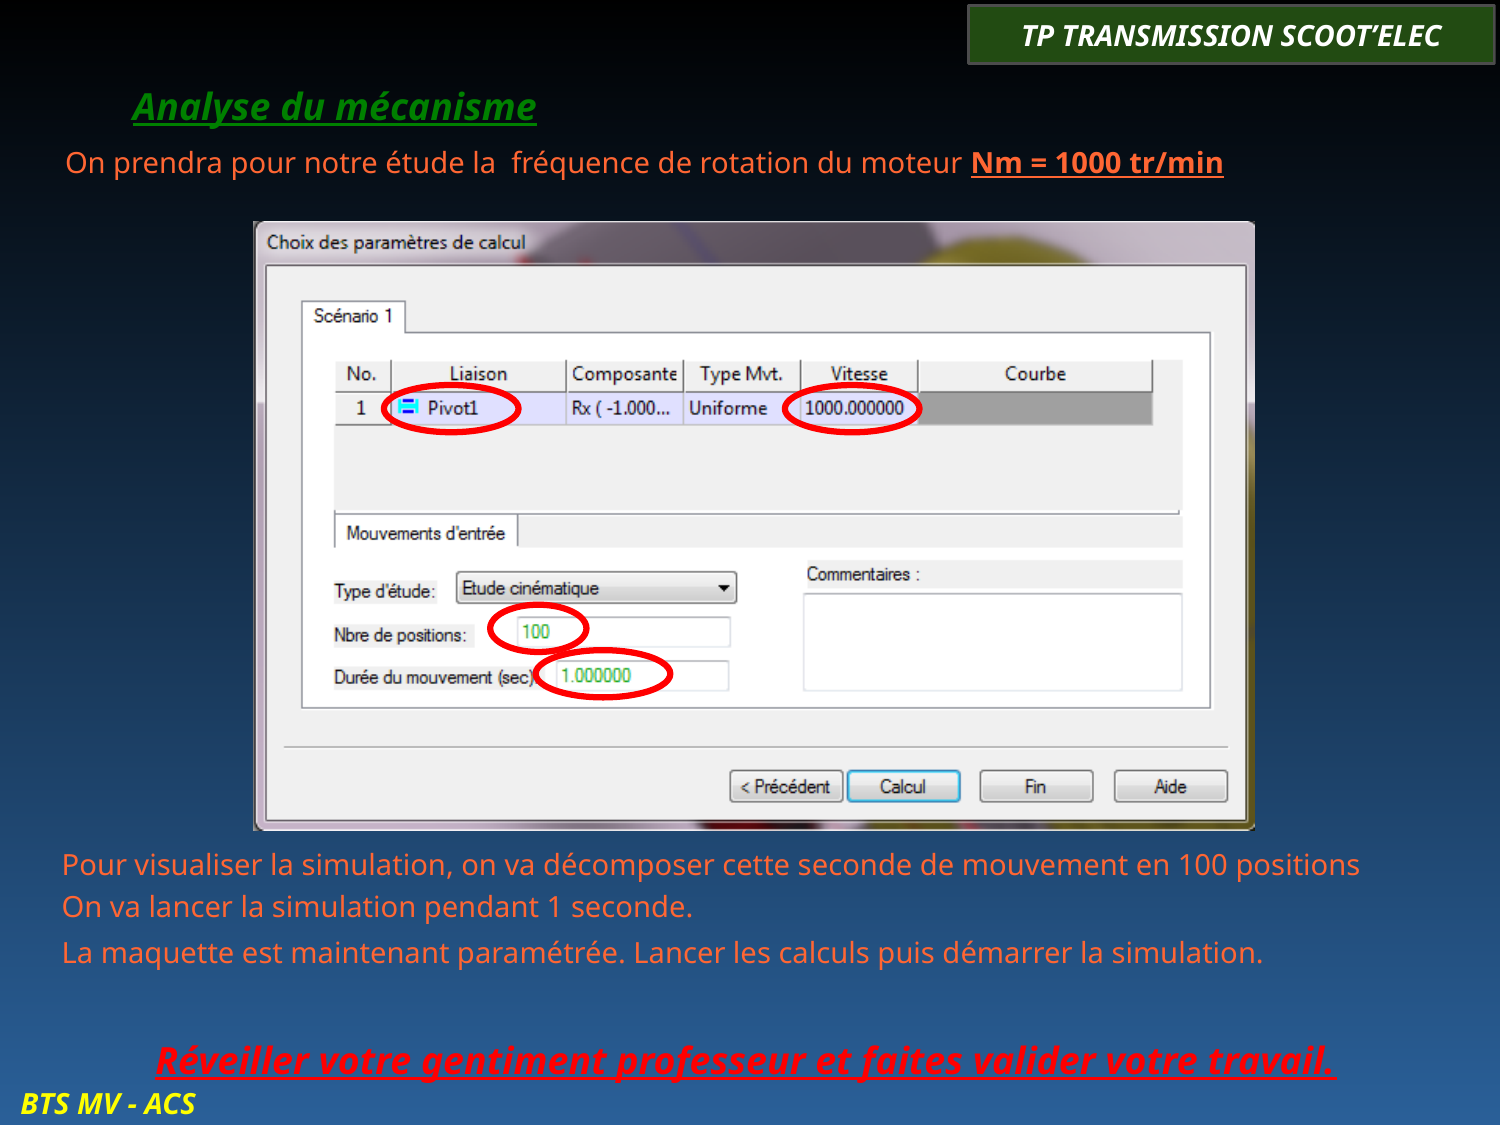

Analyse du mécanisme
On prendra pour notre étude la fréquence de rotation du moteur Nm = 1000 tr/min
Pour visualiser la simulation, on va décomposer cette seconde de mouvement en 100 positions
On va lancer la simulation pendant 1 seconde.
La maquette est maintenant paramétrée. Lancer les calculs puis démarrer la simulation.
Réveiller votre gentiment professeur et faites valider votre travail.